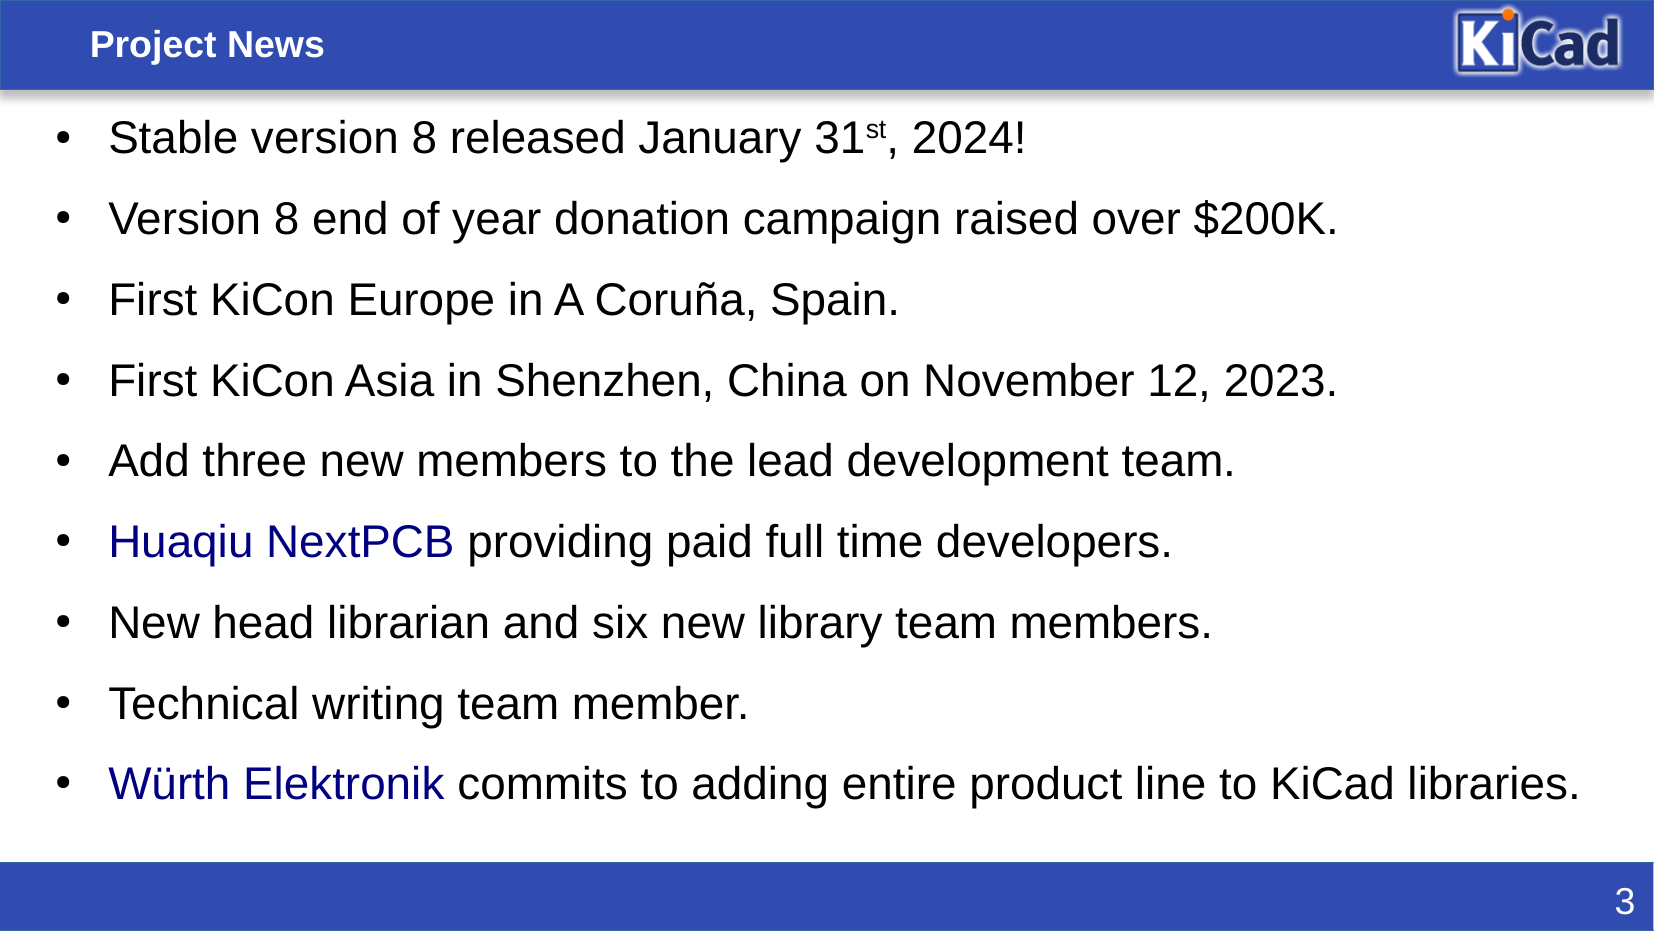

Project News
# Stable version 8 released January 31st, 2024!
Version 8 end of year donation campaign raised over $200K.
First KiCon Europe in A Coruña, Spain.
First KiCon Asia in Shenzhen, China on November 12, 2023.
Add three new members to the lead development team.
Huaqiu NextPCB providing paid full time developers.
New head librarian and six new library team members.
Technical writing team member.
Würth Elektronik commits to adding entire product line to KiCad libraries.